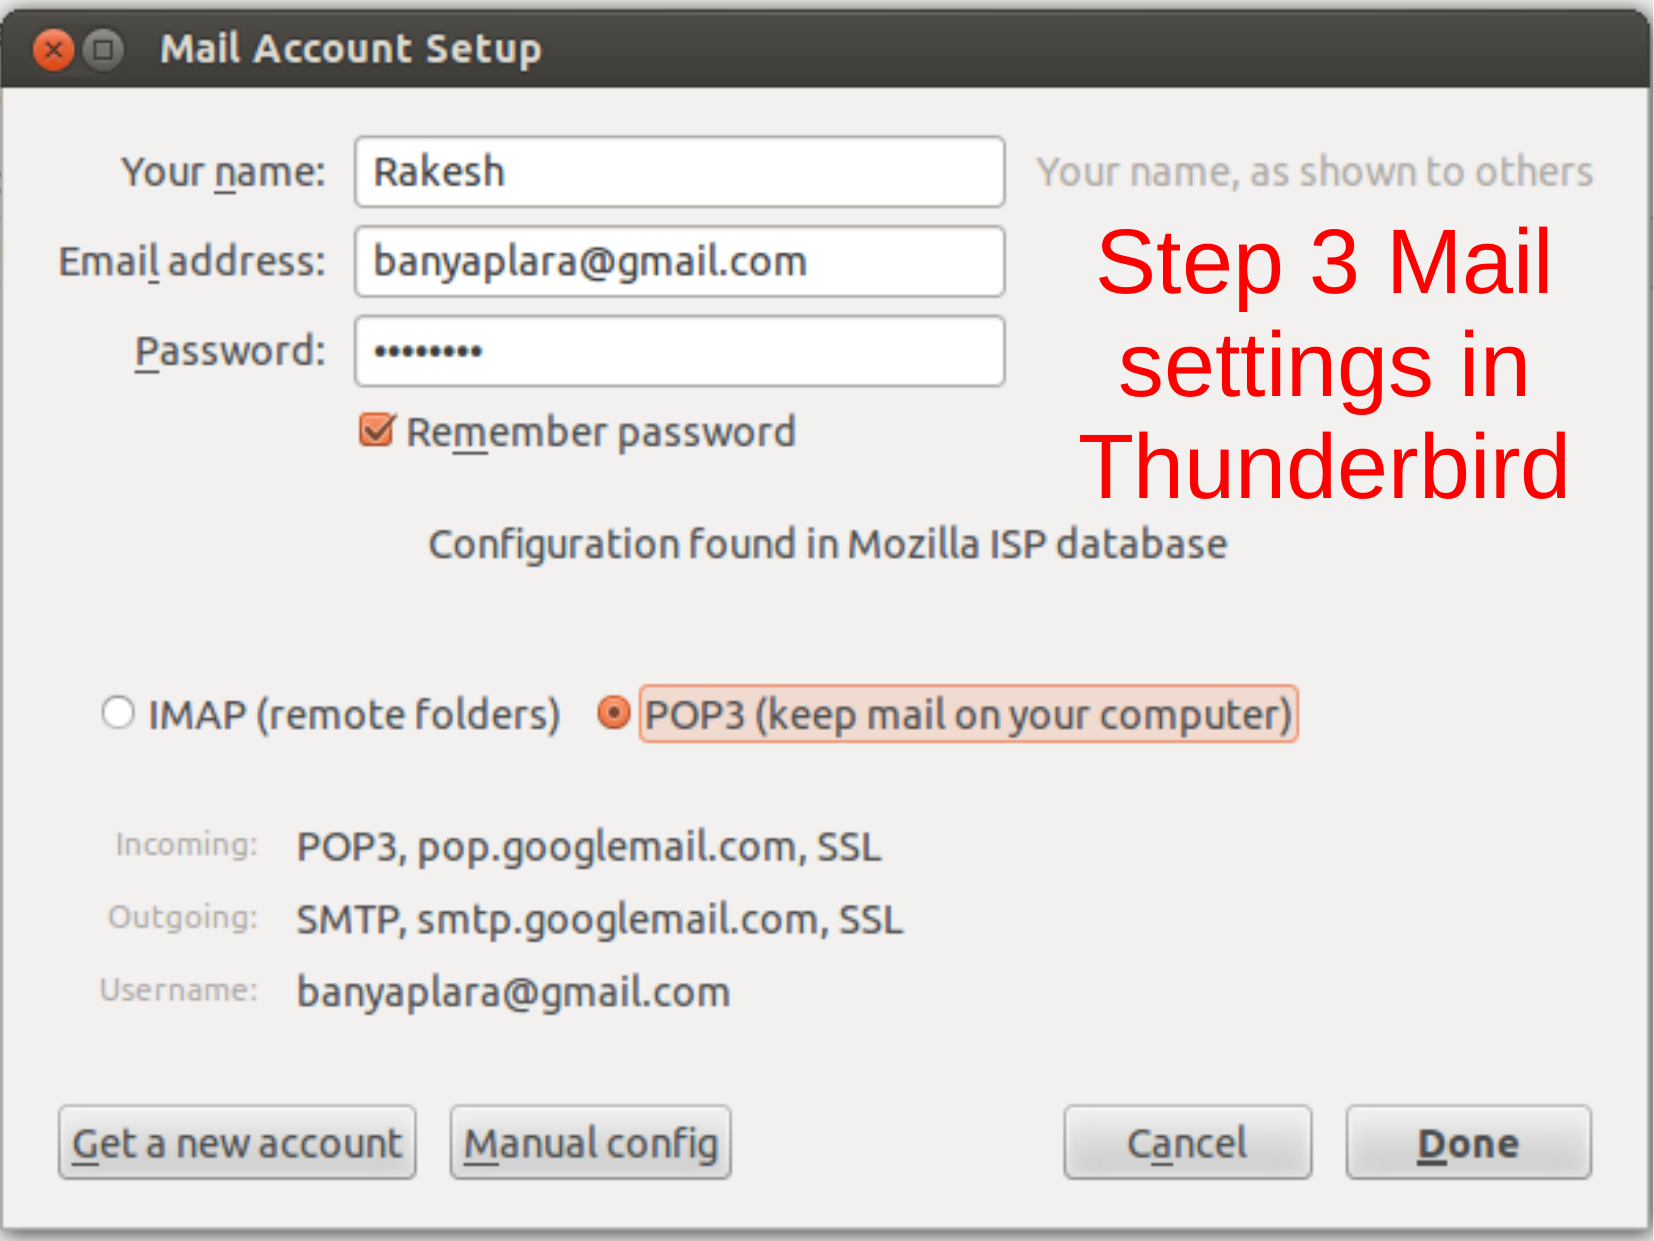

#
Step 3 Mail settings in Thunderbird